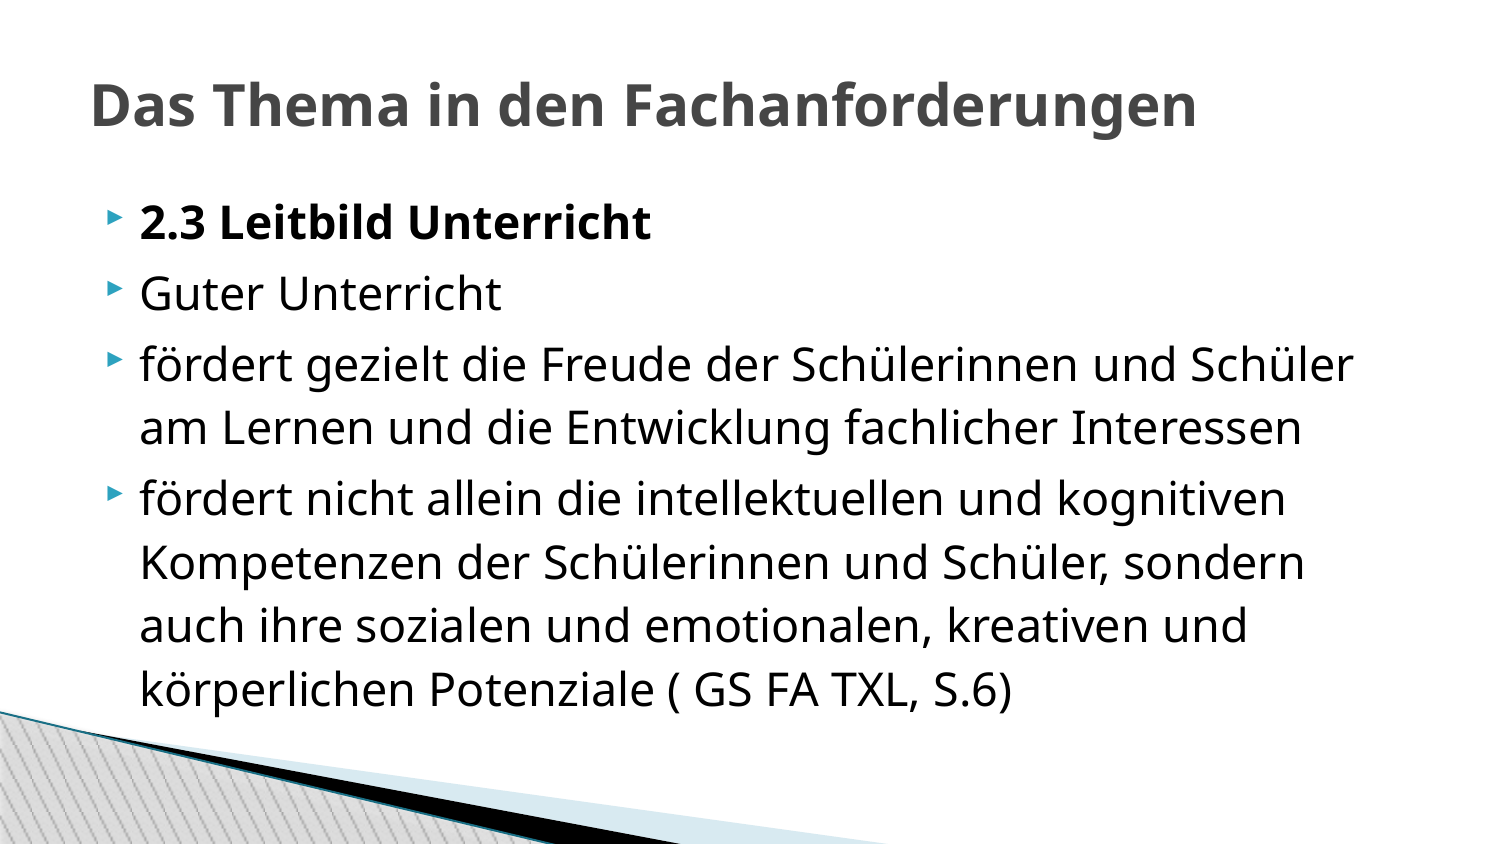

Das Thema in den Fachanforderungen
2.3 Leitbild Unterricht
Guter Unterricht
fördert gezielt die Freude der Schülerinnen und Schüler am Lernen und die Entwicklung fachlicher Interessen
fördert nicht allein die intellektuellen und kognitiven Kompetenzen der Schülerinnen und Schüler, sondern auch ihre sozialen und emotionalen, kreativen und körperlichen Potenziale ( GS FA TXL, S.6)